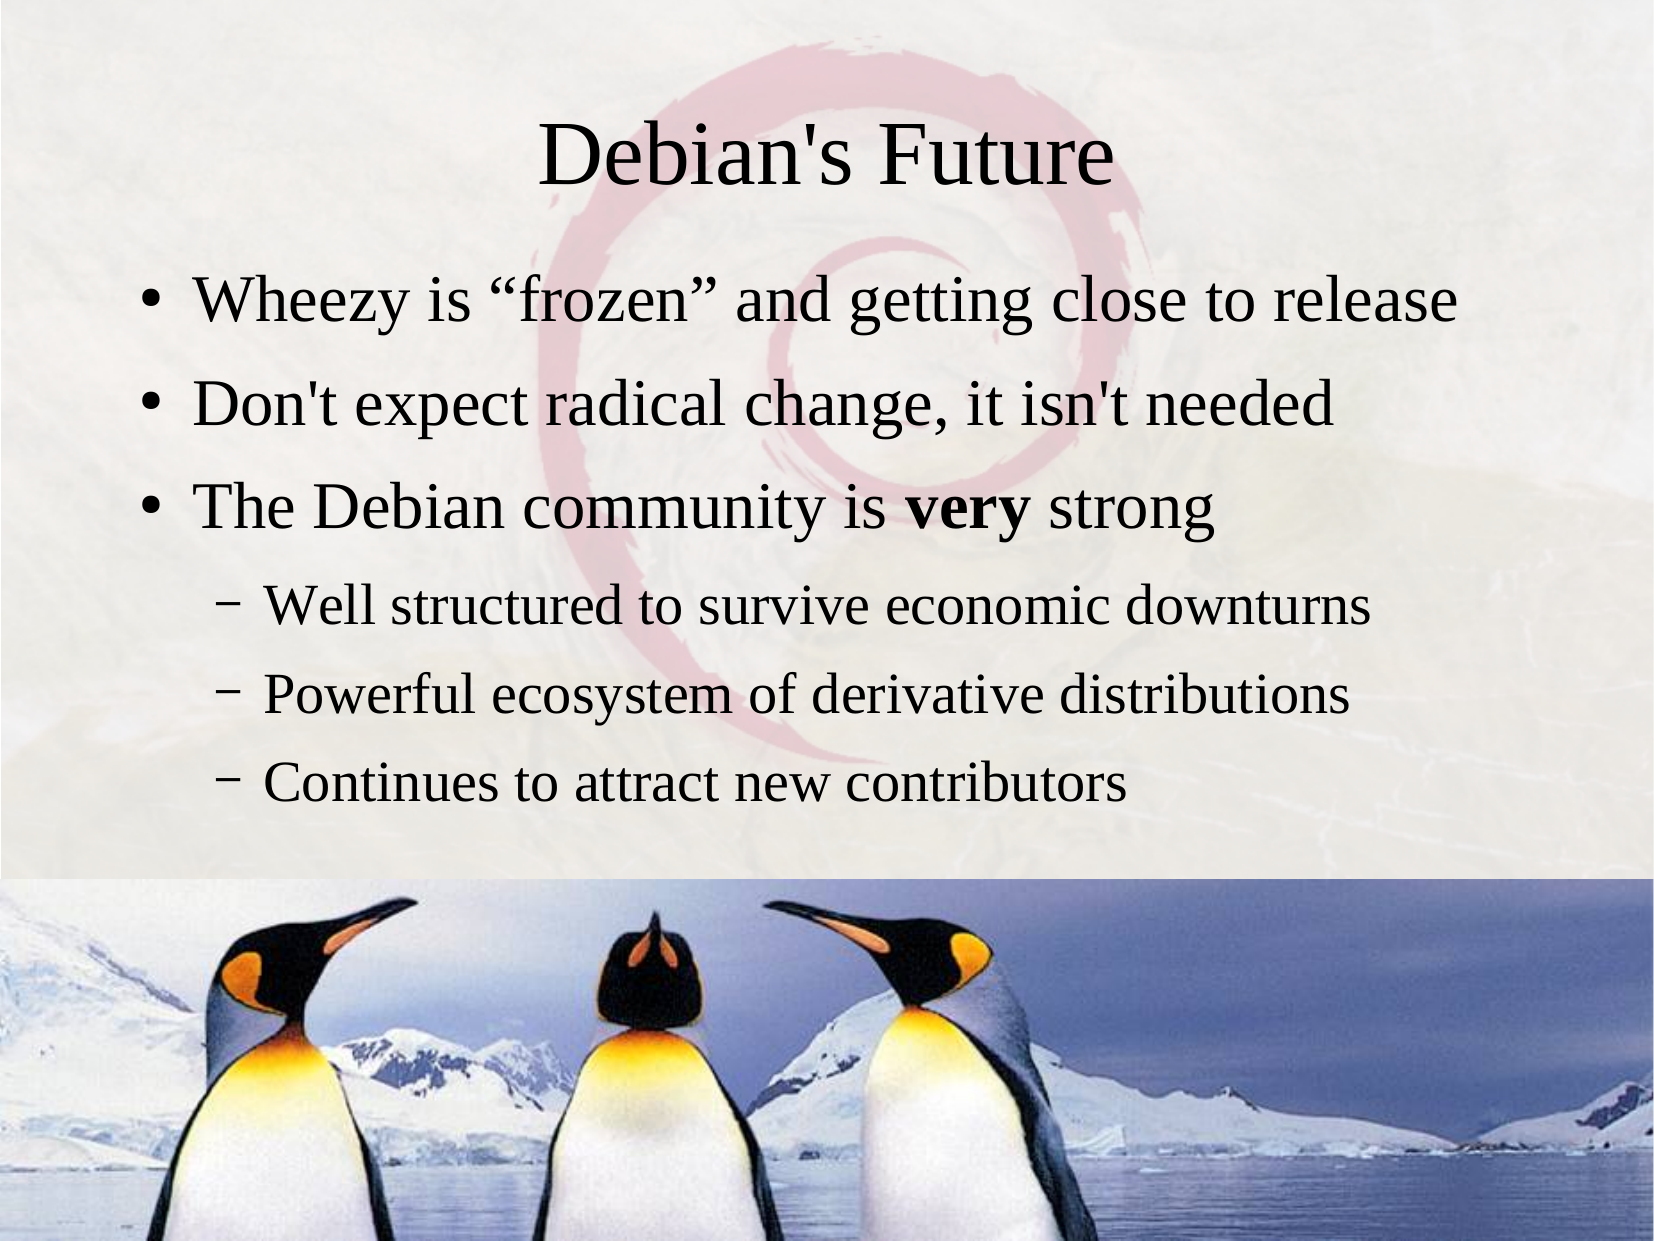

# Debian's Future
Wheezy is “frozen” and getting close to release
Don't expect radical change, it isn't needed
The Debian community is very strong
Well structured to survive economic downturns
Powerful ecosystem of derivative distributions
Continues to attract new contributors